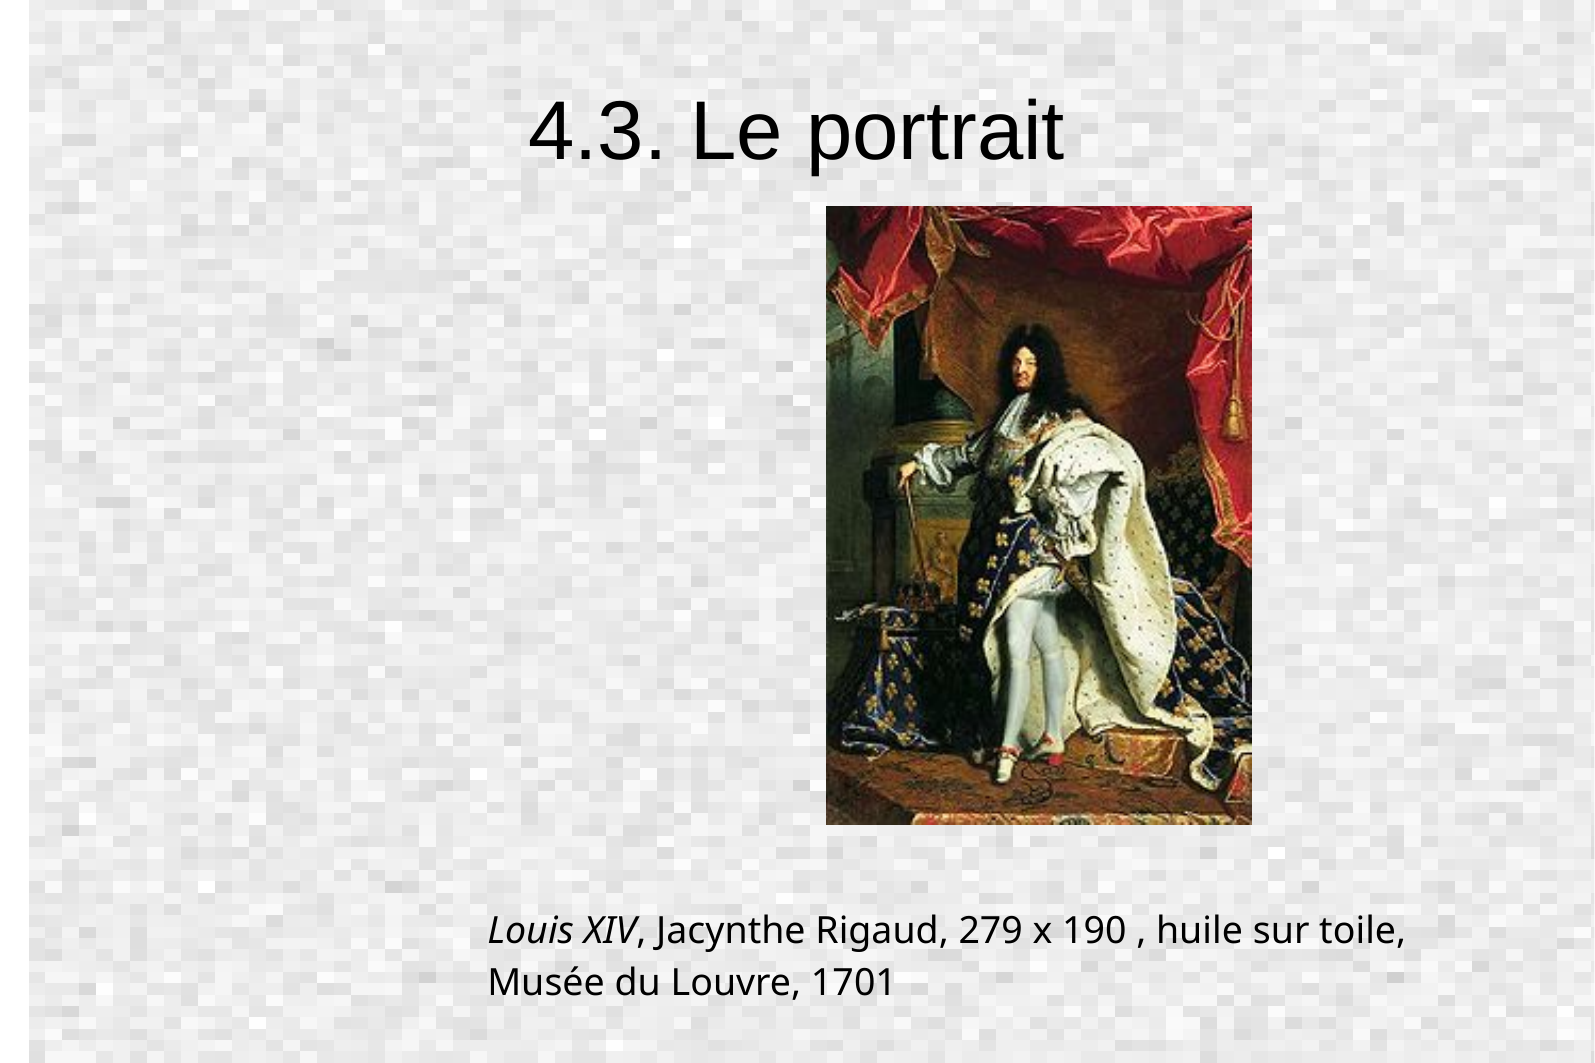

# 4.3. Le portrait
Louis XIV, Jacynthe Rigaud, 279 x 190 , huile sur toile,
Musée du Louvre, 1701